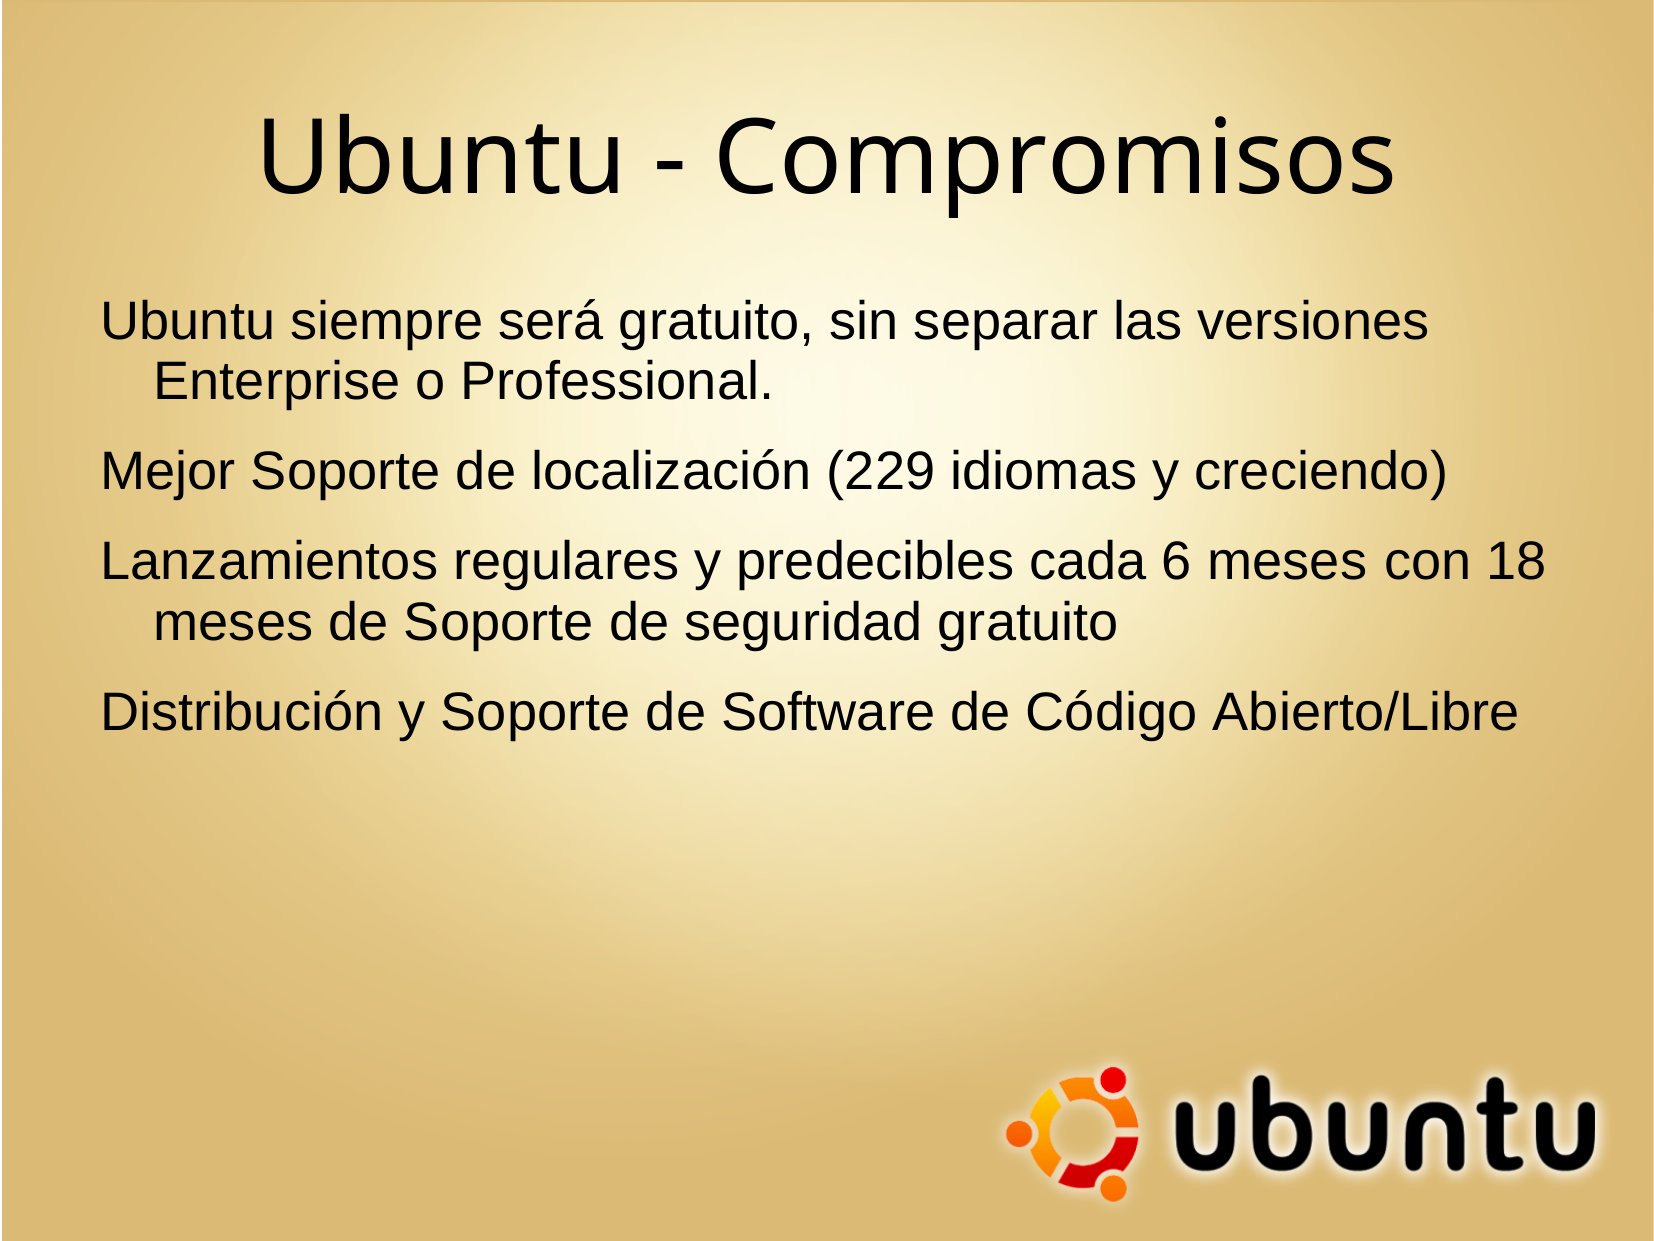

# Ubuntu - Compromisos
Ubuntu siempre será gratuito, sin separar las versiones Enterprise o Professional.
Mejor Soporte de localización (229 idiomas y creciendo)
Lanzamientos regulares y predecibles cada 6 meses con 18 meses de Soporte de seguridad gratuito
Distribución y Soporte de Software de Código Abierto/Libre